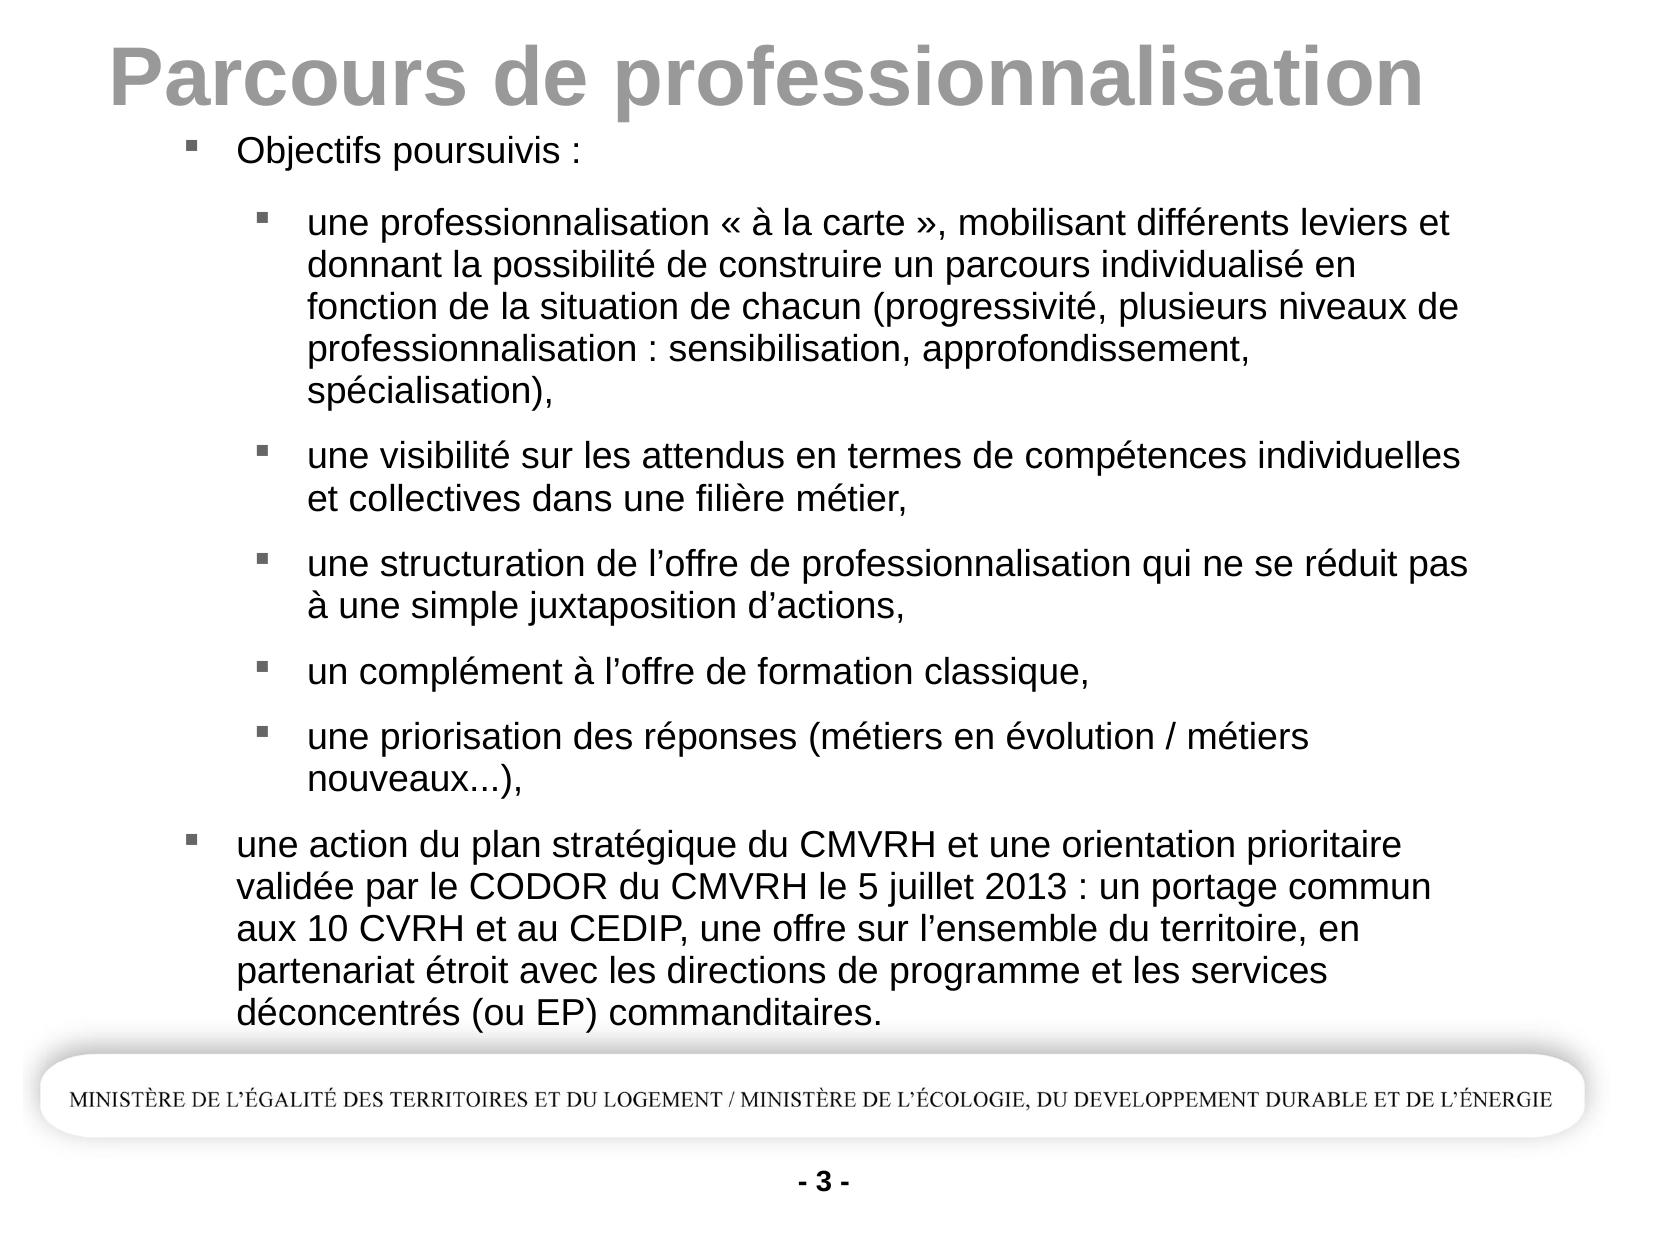

# Parcours de professionnalisation
Objectifs poursuivis :
une professionnalisation « à la carte », mobilisant différents leviers et donnant la possibilité de construire un parcours individualisé en fonction de la situation de chacun (progressivité, plusieurs niveaux de professionnalisation : sensibilisation, approfondissement, spécialisation),
une visibilité sur les attendus en termes de compétences individuelles et collectives dans une filière métier,
une structuration de l’offre de professionnalisation qui ne se réduit pas à une simple juxtaposition d’actions,
un complément à l’offre de formation classique,
une priorisation des réponses (métiers en évolution / métiers nouveaux...),
une action du plan stratégique du CMVRH et une orientation prioritaire validée par le CODOR du CMVRH le 5 juillet 2013 : un portage commun aux 10 CVRH et au CEDIP, une offre sur l’ensemble du territoire, en partenariat étroit avec les directions de programme et les services déconcentrés (ou EP) commanditaires.